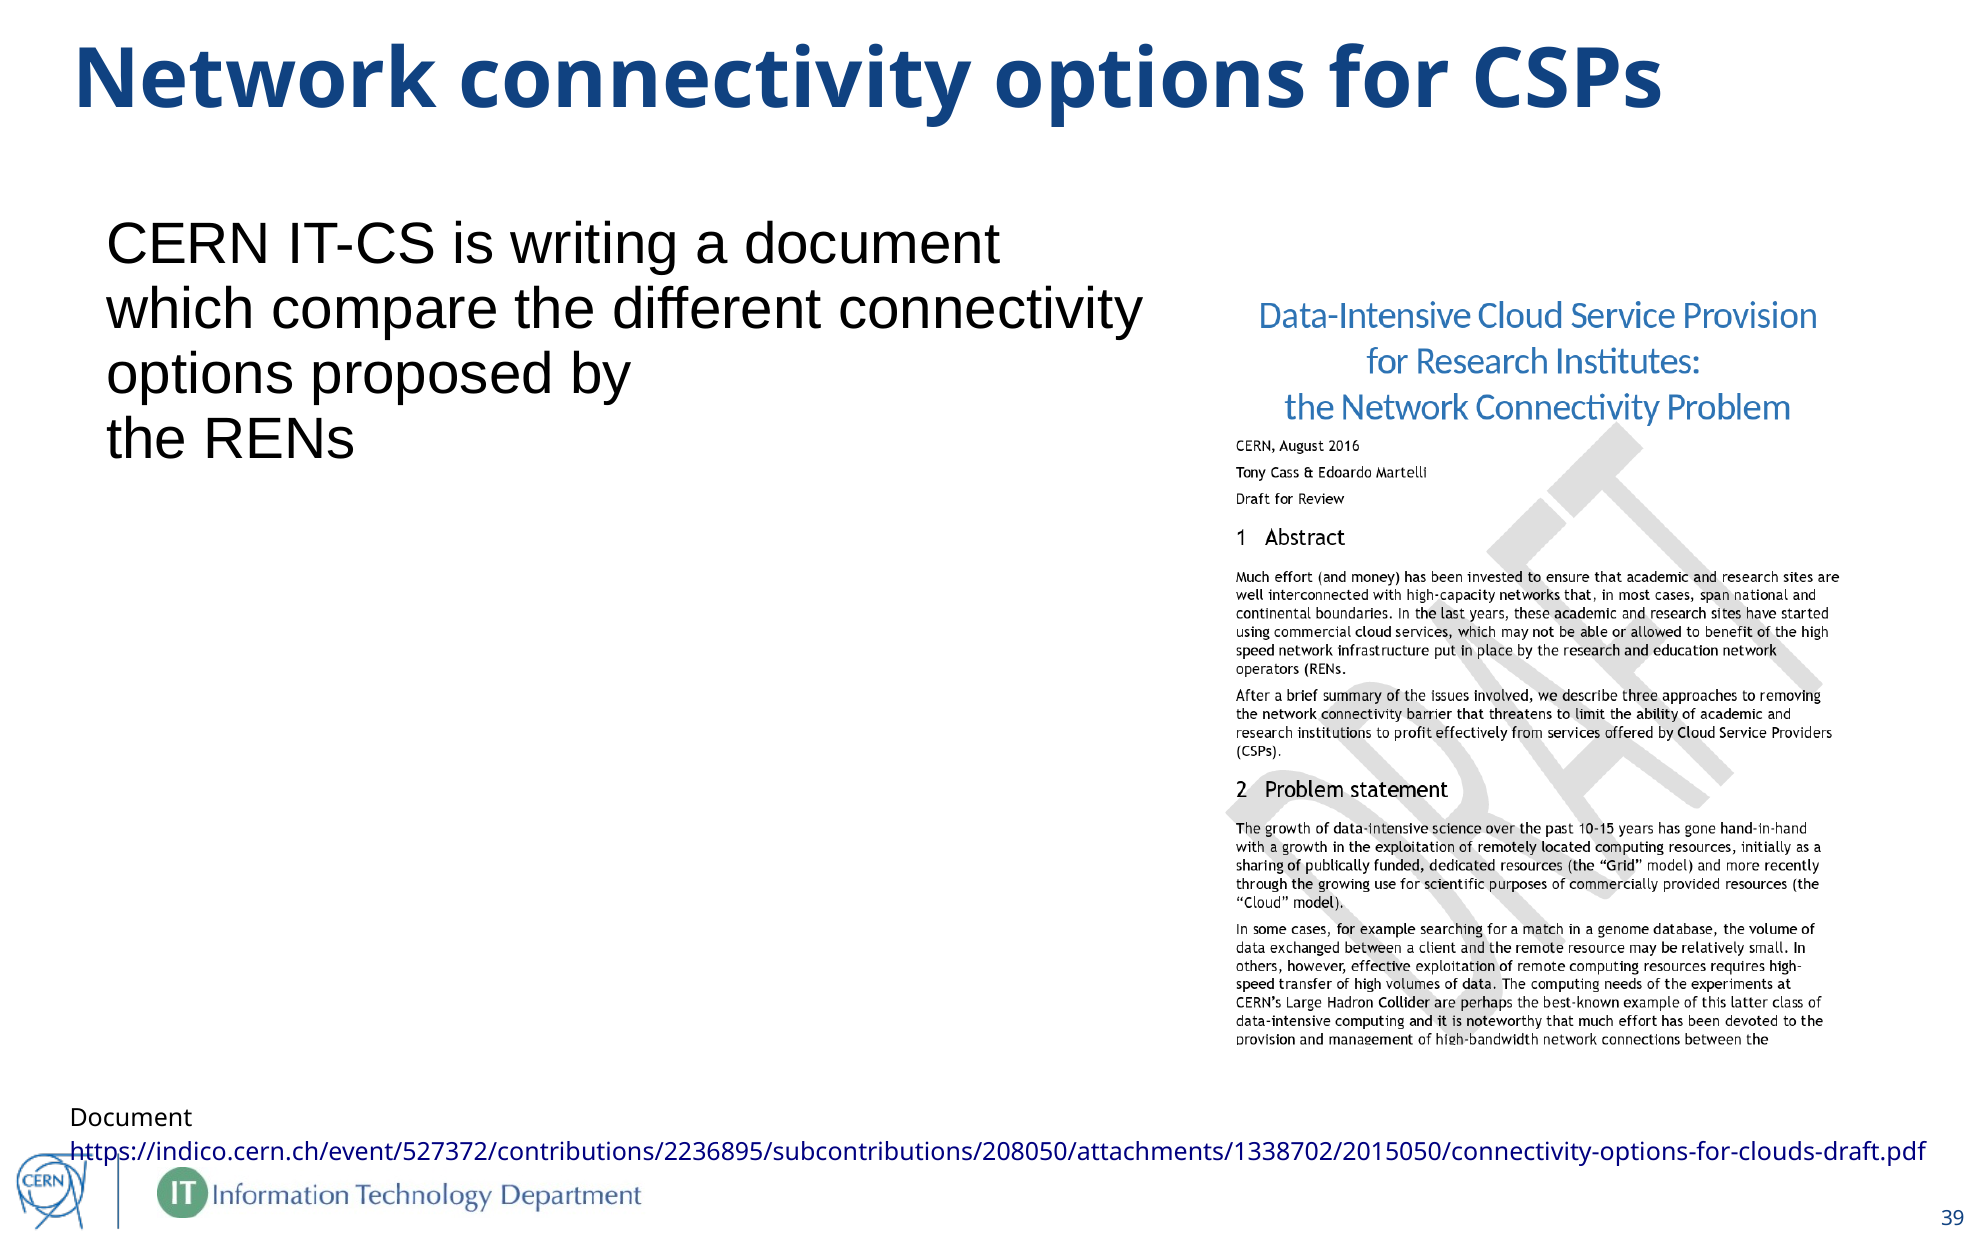

# Network connectivity options for CSPs
CERN IT-CS is writing a document which compare the different connectivity options proposed by
the RENs
Document https://indico.cern.ch/event/527372/contributions/2236895/subcontributions/208050/attachments/1338702/2015050/connectivity-options-for-clouds-draft.pdf